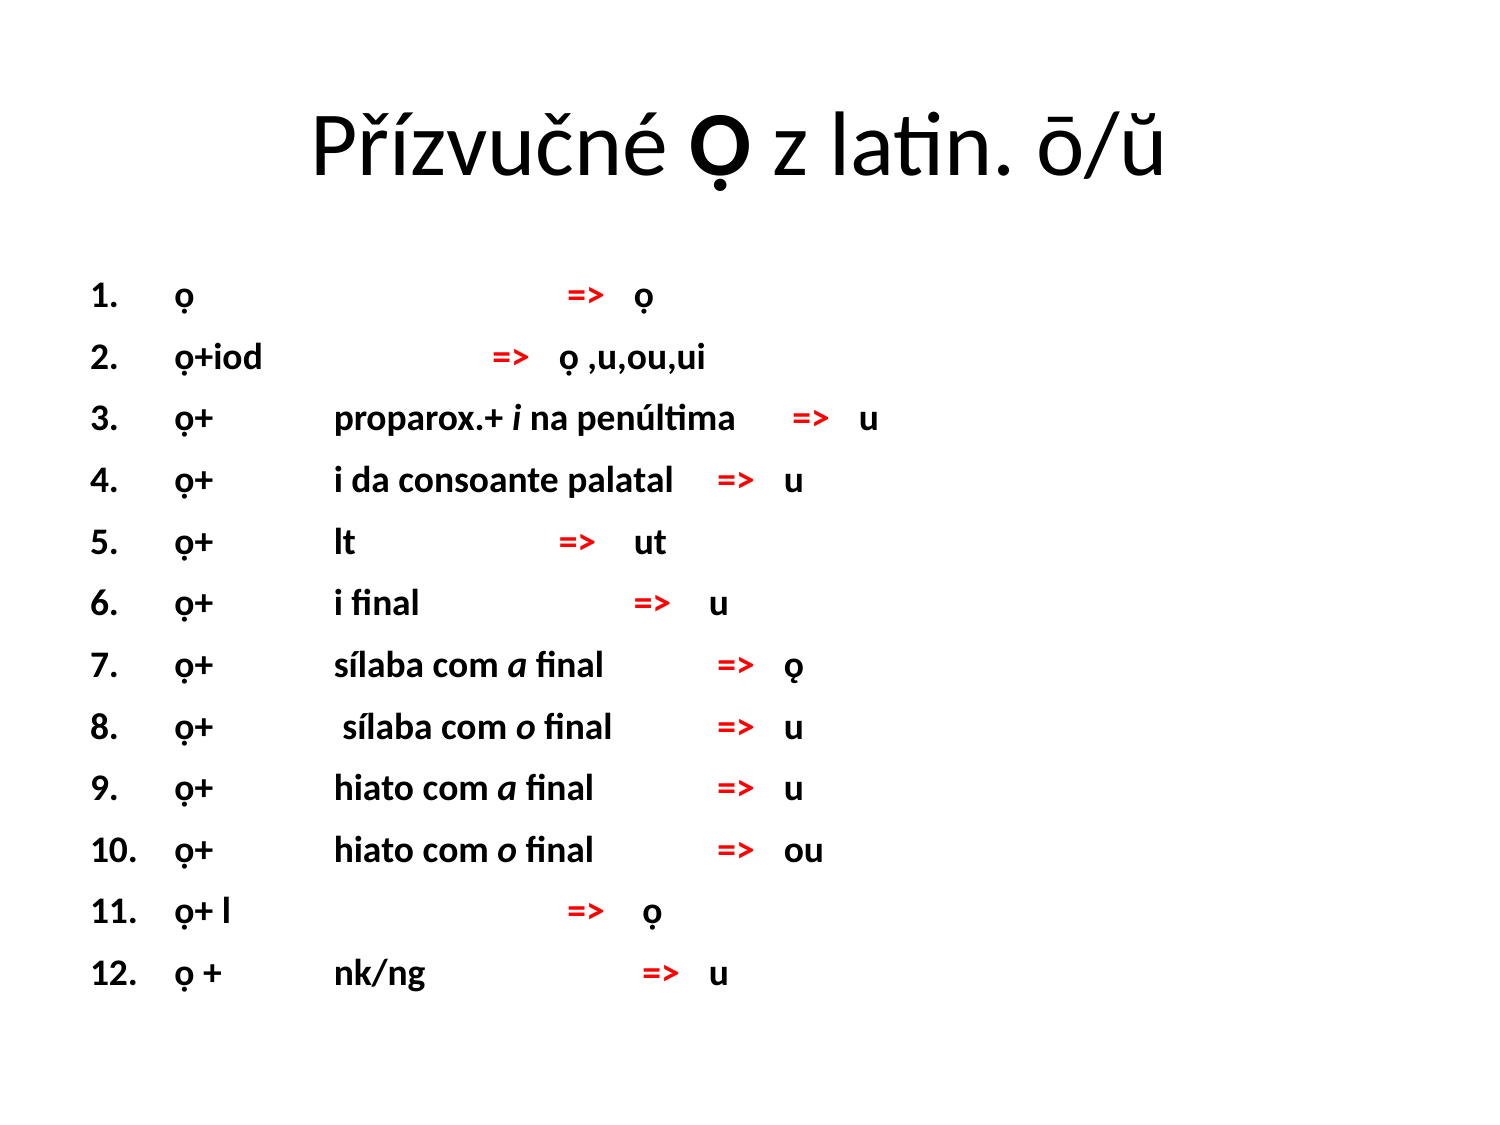

# Přízvučné Ọ z latin. ō/ŭ
ọ 				 => 	ọ
ọ+iod			 =>	ọ ,u,ou,ui
ọ+	proparox.+ i na penúltima	 =>	u
ọ+	i da consoante palatal	 =>	u
ọ+	lt	 		=>	ut
ọ+	i final	 		=>	u
ọ+	sílaba com a final 		 =>	ǫ
ọ+	 sílaba com o final 		 =>	u
ọ+	hiato com a final 		 =>	u
ọ+	hiato com o final		 =>	ou
ọ+ l				 =>	 ọ
ọ +	nk/ng			 =>	u